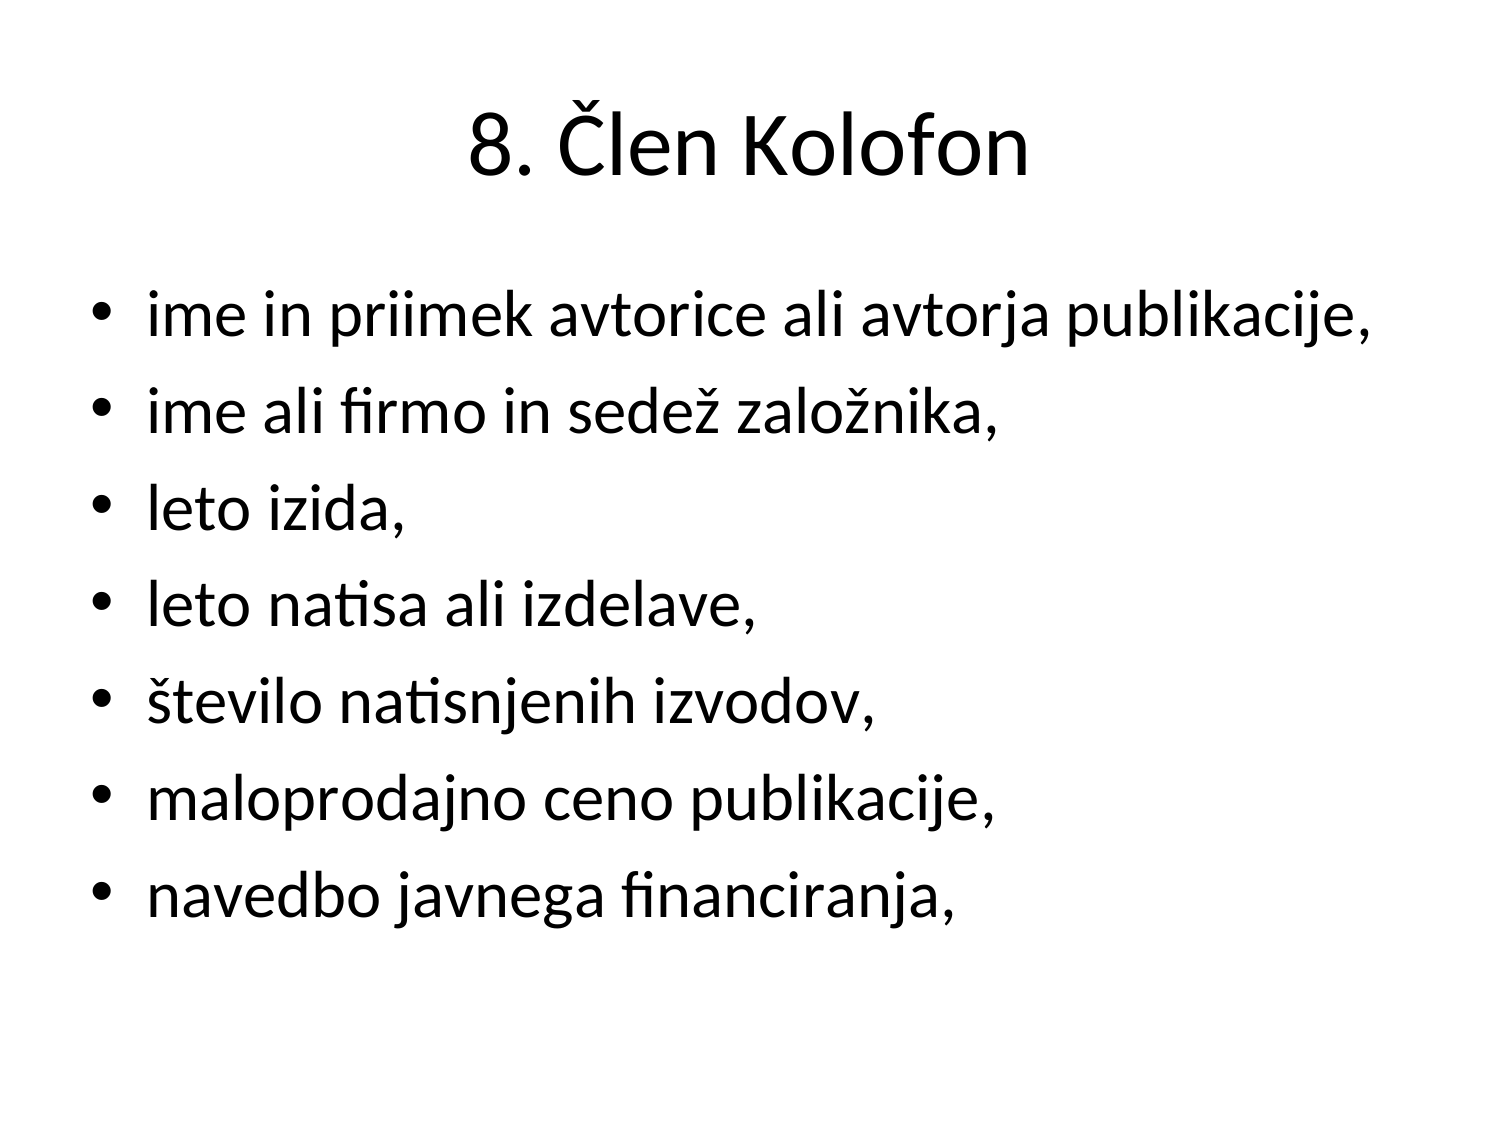

# 8. Člen Kolofon
ime in priimek avtorice ali avtorja publikacije,
ime ali firmo in sedež založnika,
leto izida,
leto natisa ali izdelave,
število natisnjenih izvodov,
maloprodajno ceno publikacije,
navedbo javnega financiranja,